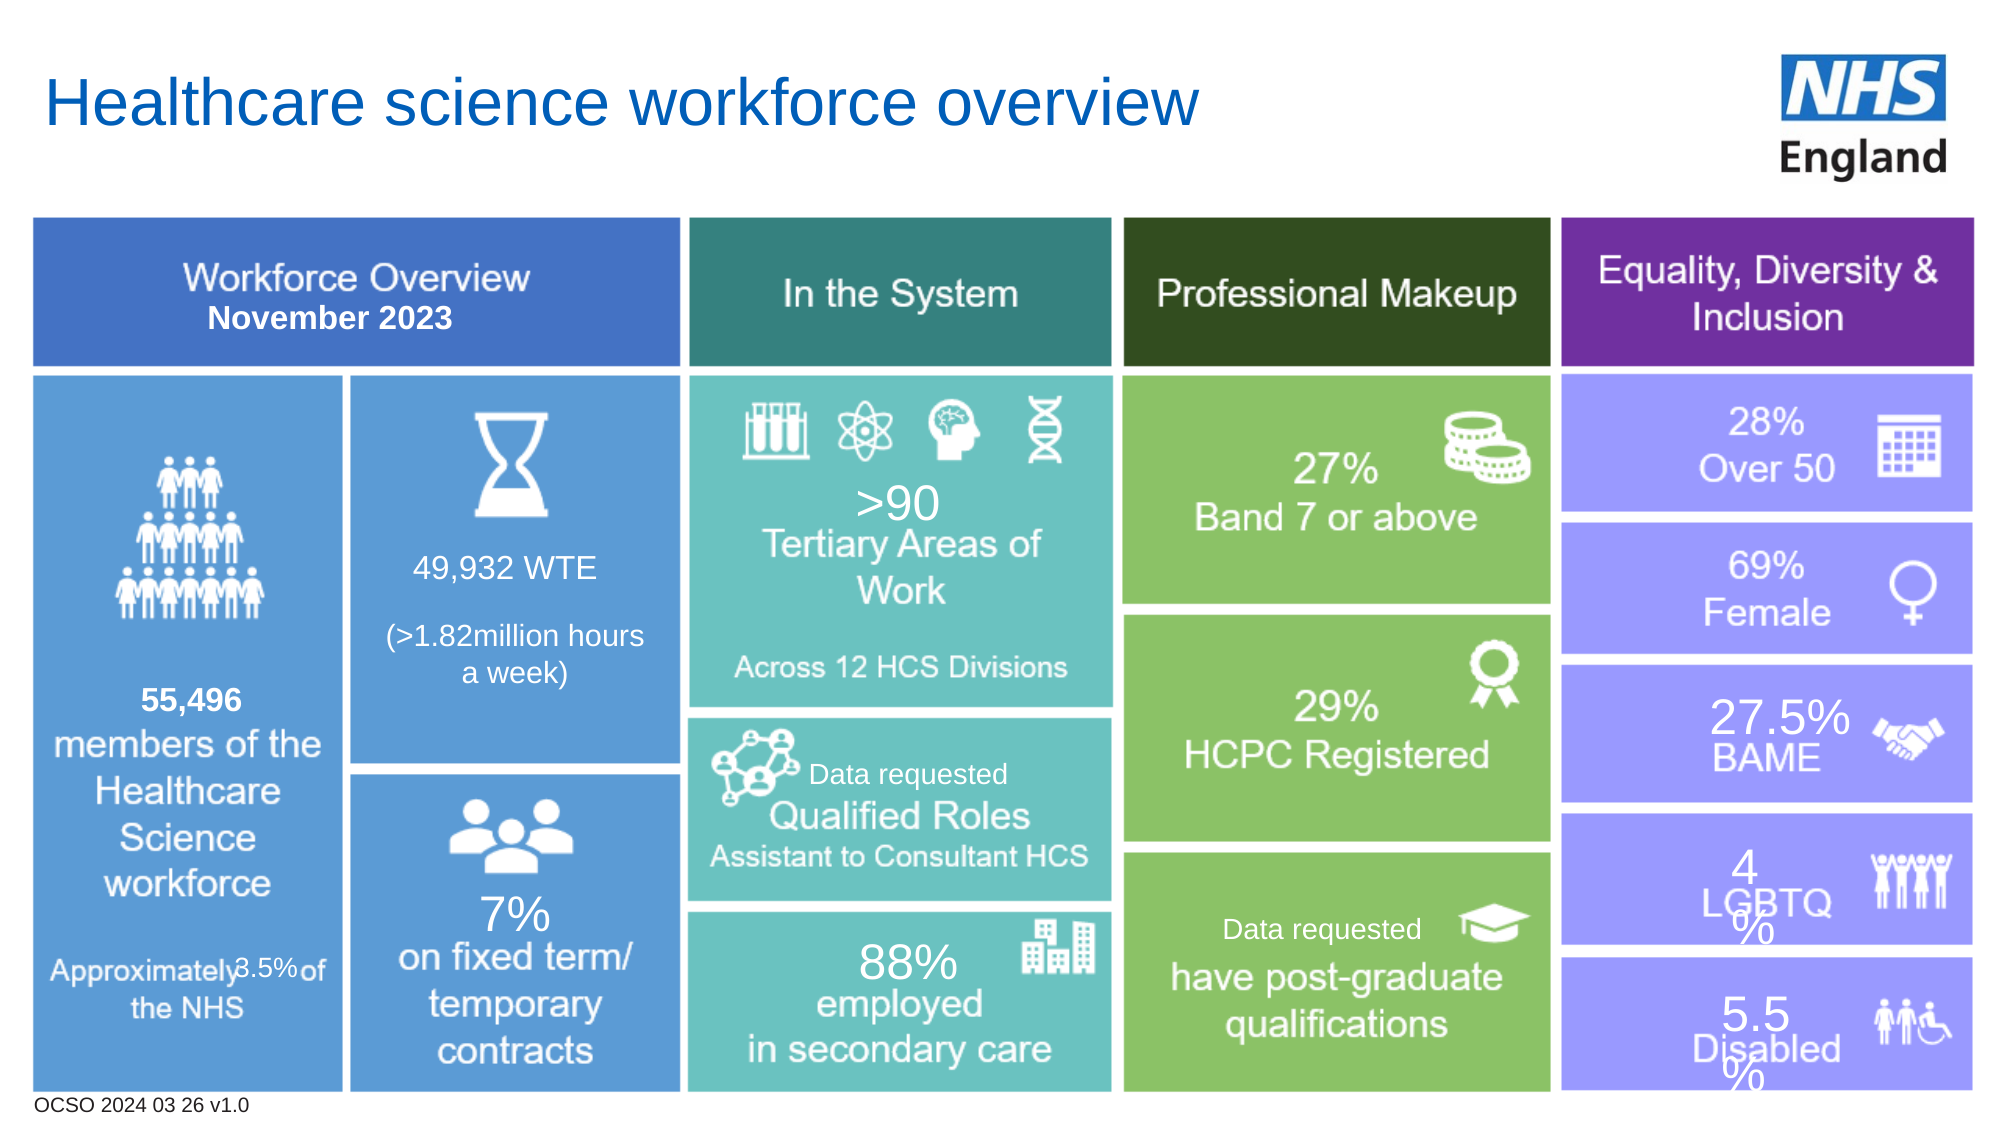

Healthcare science workforce overview
>90
49,932 WTE
(>1.82million hours a week)
55,496
27.5%
Data requested
4%
7%
Data requested
88%
3.5%
5.5%
November 2023
OCSO 2024 03 26 v1.0